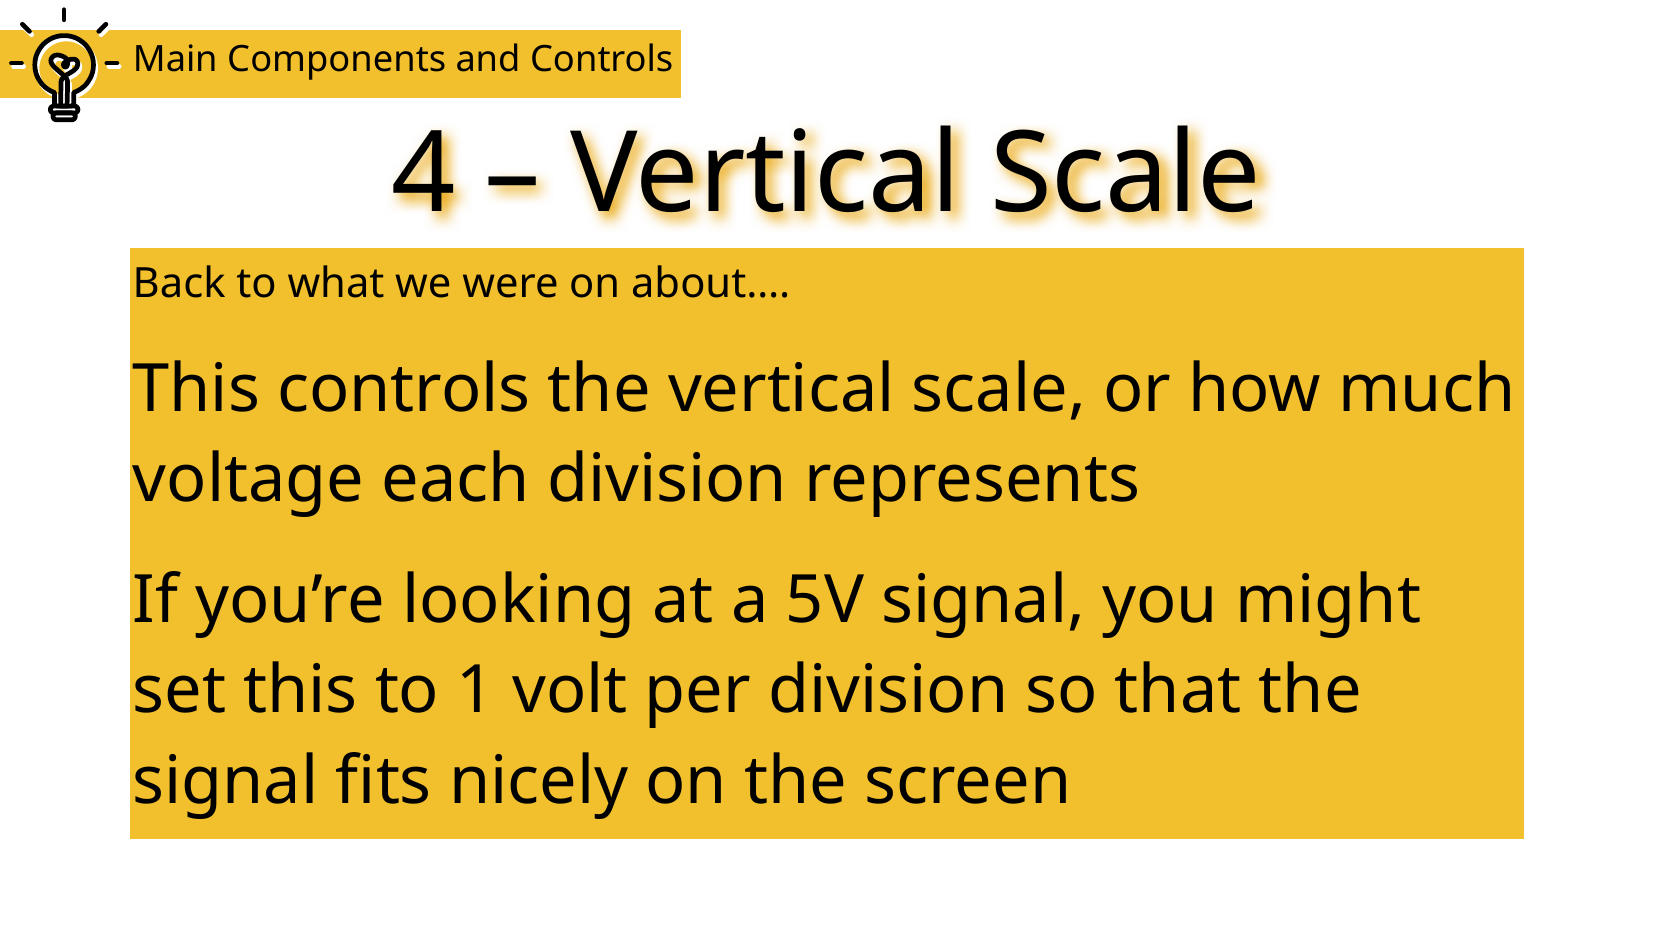

Main Components and Controls
# 4 – Vertical Scale
Back to what we were on about….
This controls the vertical scale, or how much voltage each division represents
If you’re looking at a 5V signal, you might set this to 1 volt per division so that the signal fits nicely on the screen